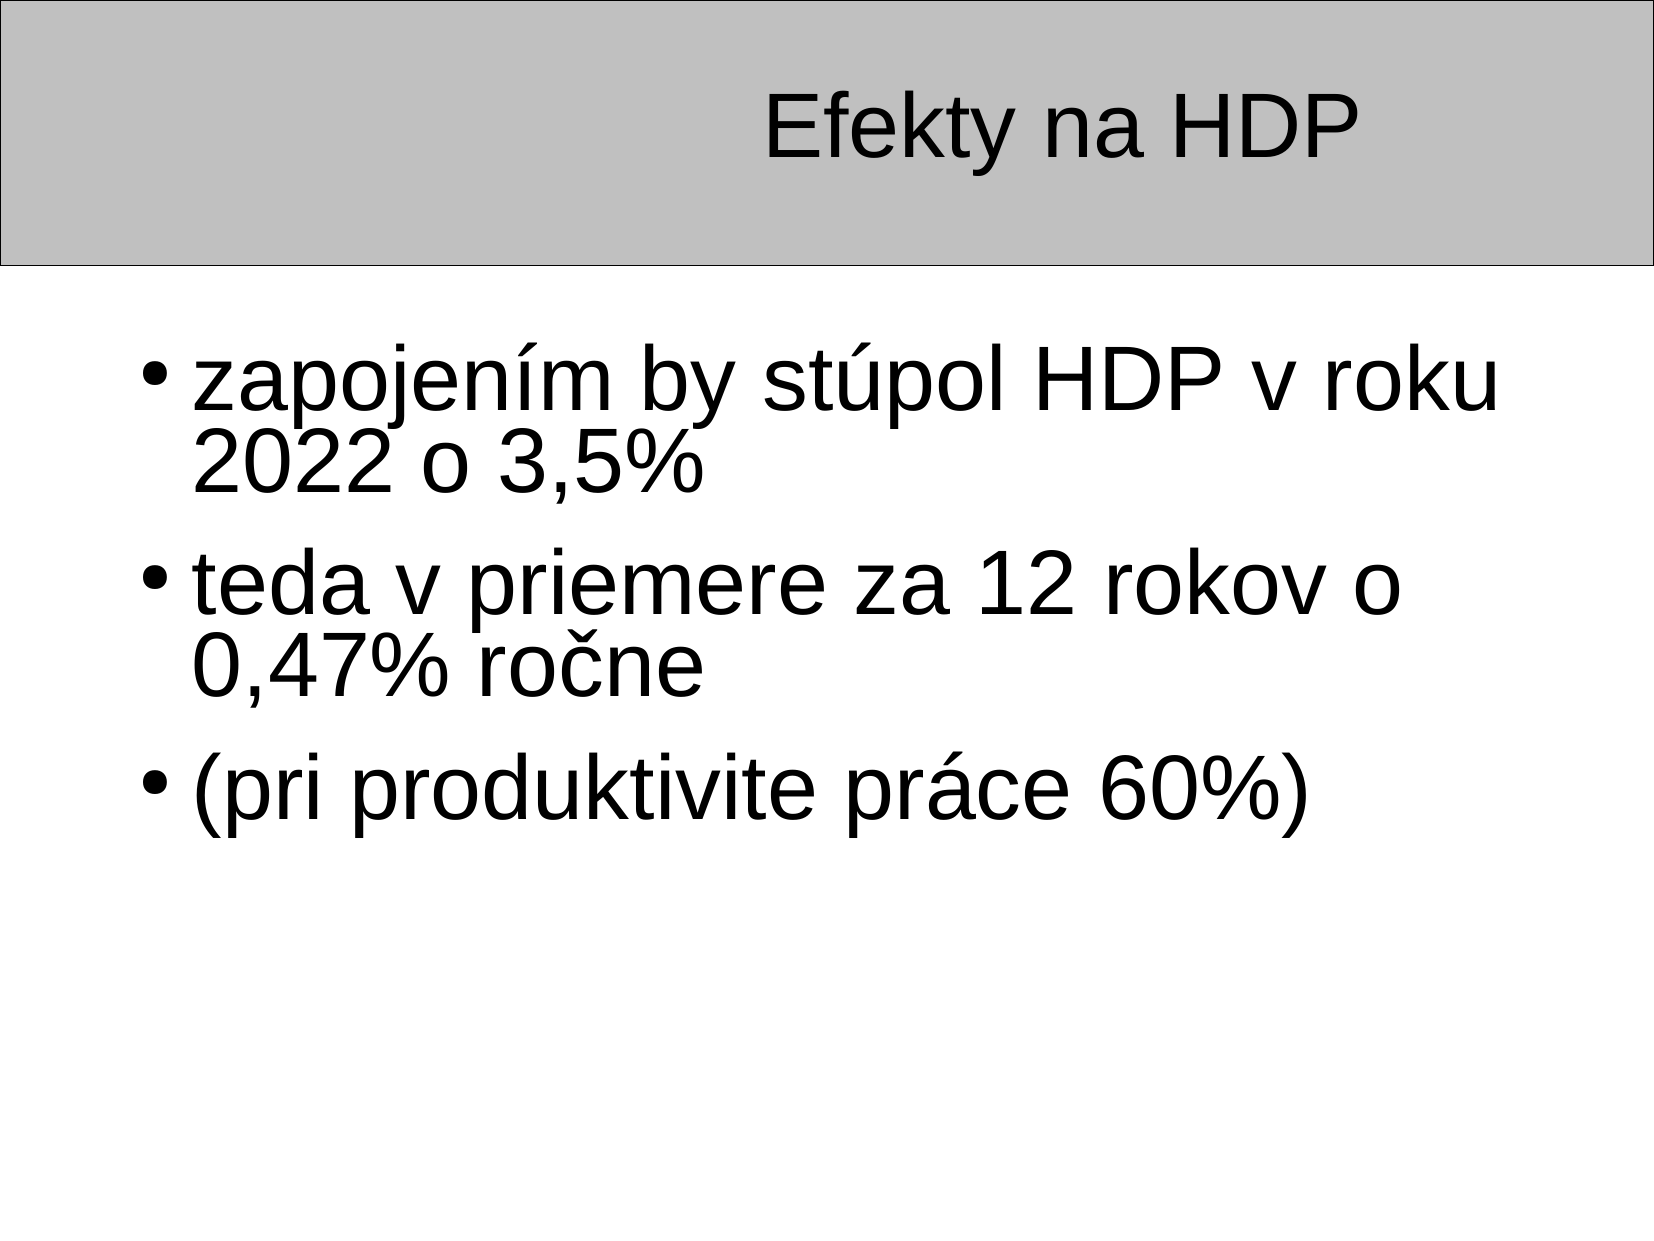

# Efekty na HDP
zapojením by stúpol HDP v roku 2022 o 3,5%
teda v priemere za 12 rokov o 0,47% ročne
(pri produktivite práce 60%)